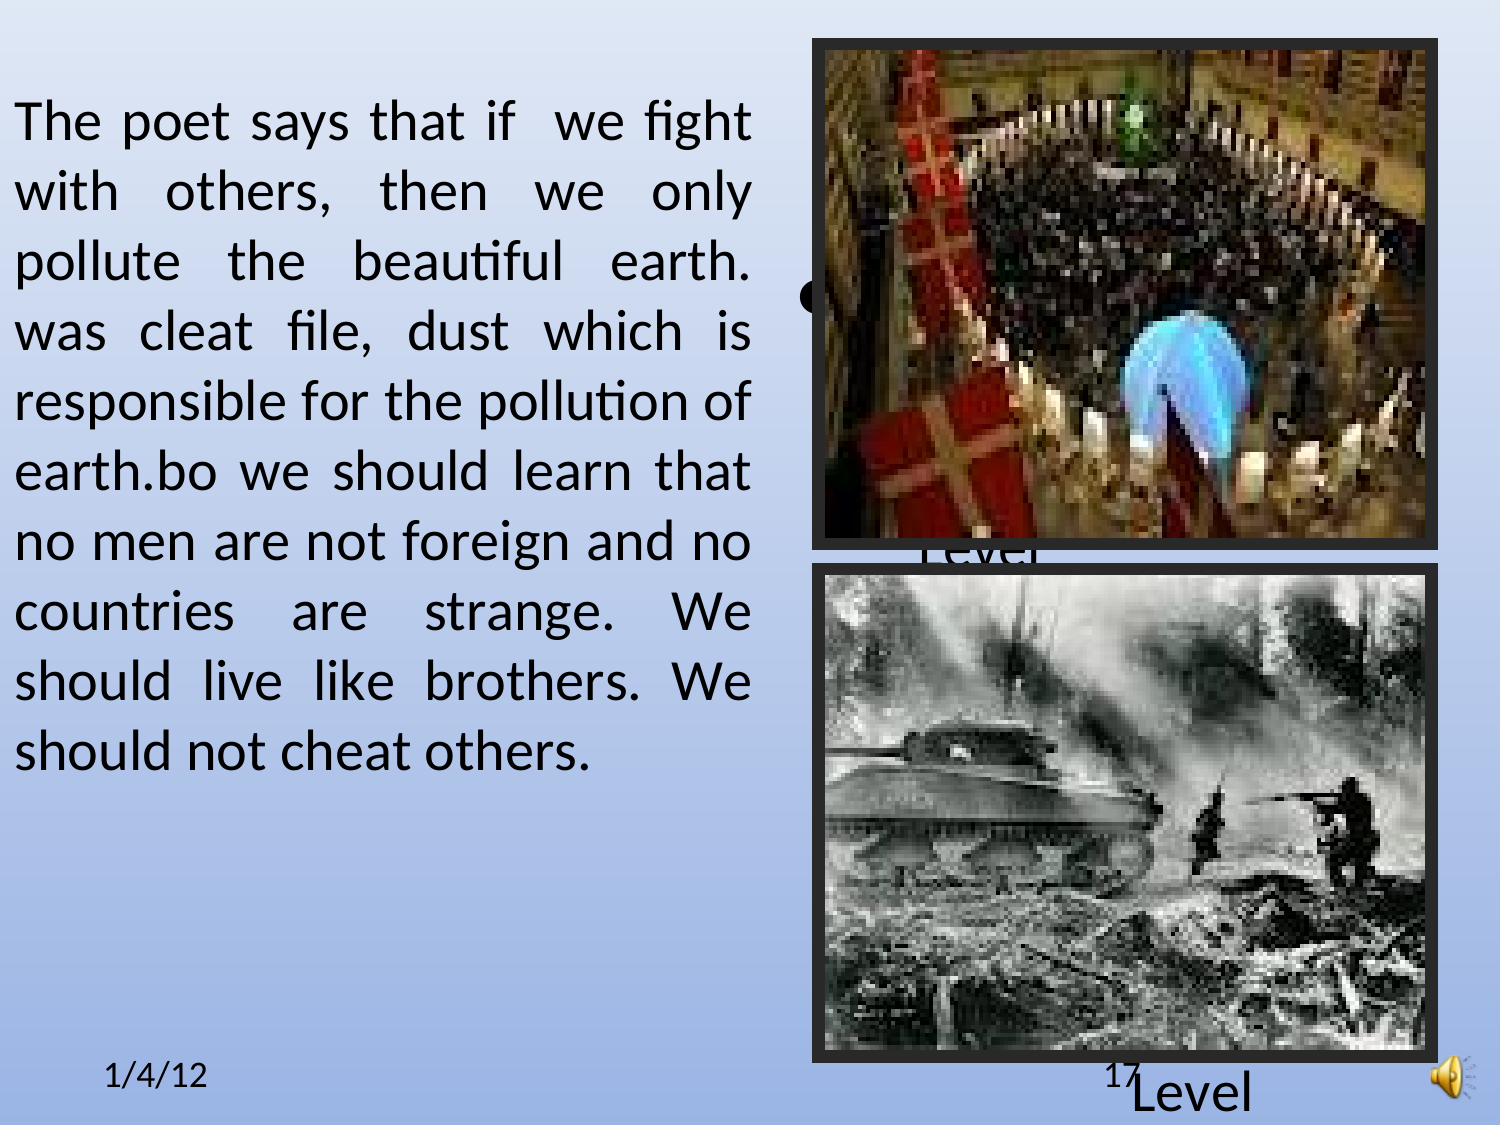

The poet says that if we fight with others, then we only pollute the beautiful earth. was cleat file, dust which is responsible for the pollution of earth.bo we should learn that no men are not foreign and no countries are strange. We should live like brothers. We should not cheat others.